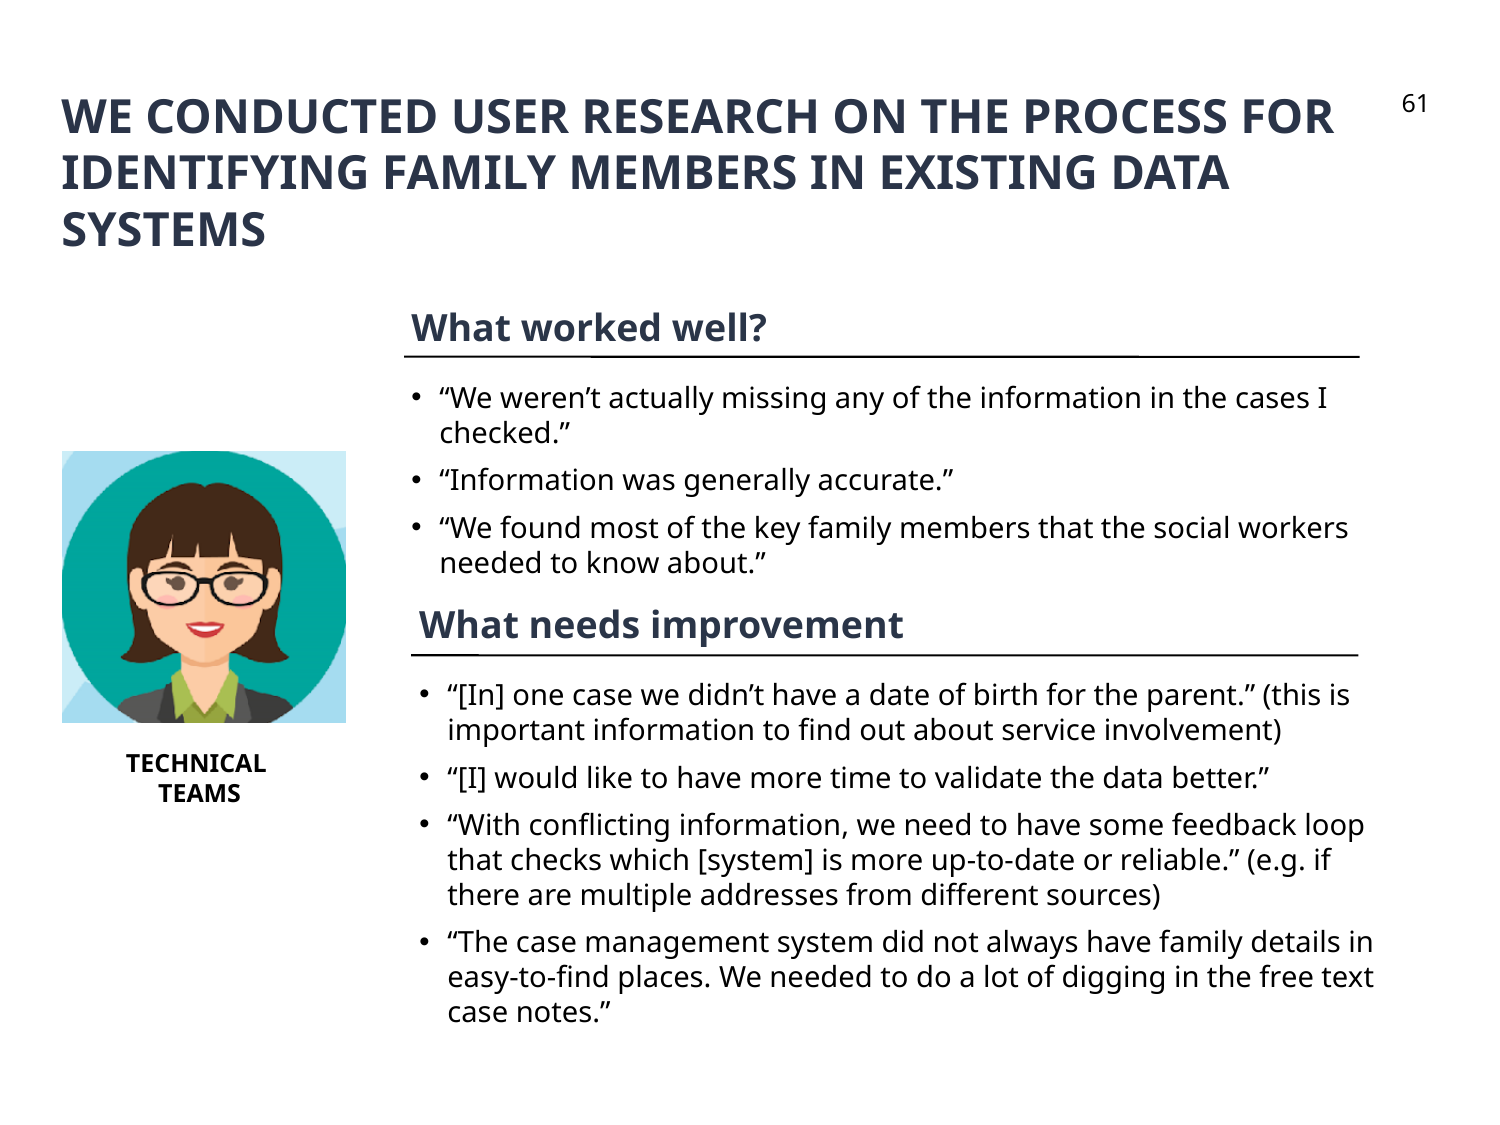

WE CONDUCTED USER RESEARCH ON THE PROCESS FOR IDENTIFYING FAMILY MEMBERS IN EXISTING DATA SYSTEMS
What worked well?
“We weren’t actually missing any of the information in the cases I checked.”
“Information was generally accurate.”
“We found most of the key family members that the social workers needed to know about.”
What needs improvement
“[In] one case we didn’t have a date of birth for the parent.” (this is important information to find out about service involvement)
“[I] would like to have more time to validate the data better.”
“With conflicting information, we need to have some feedback loop that checks which [system] is more up-to-date or reliable.” (e.g. if there are multiple addresses from different sources)
“The case management system did not always have family details in easy-to-find places. We needed to do a lot of digging in the free text case notes.”
TECHNICAL
TEAMS